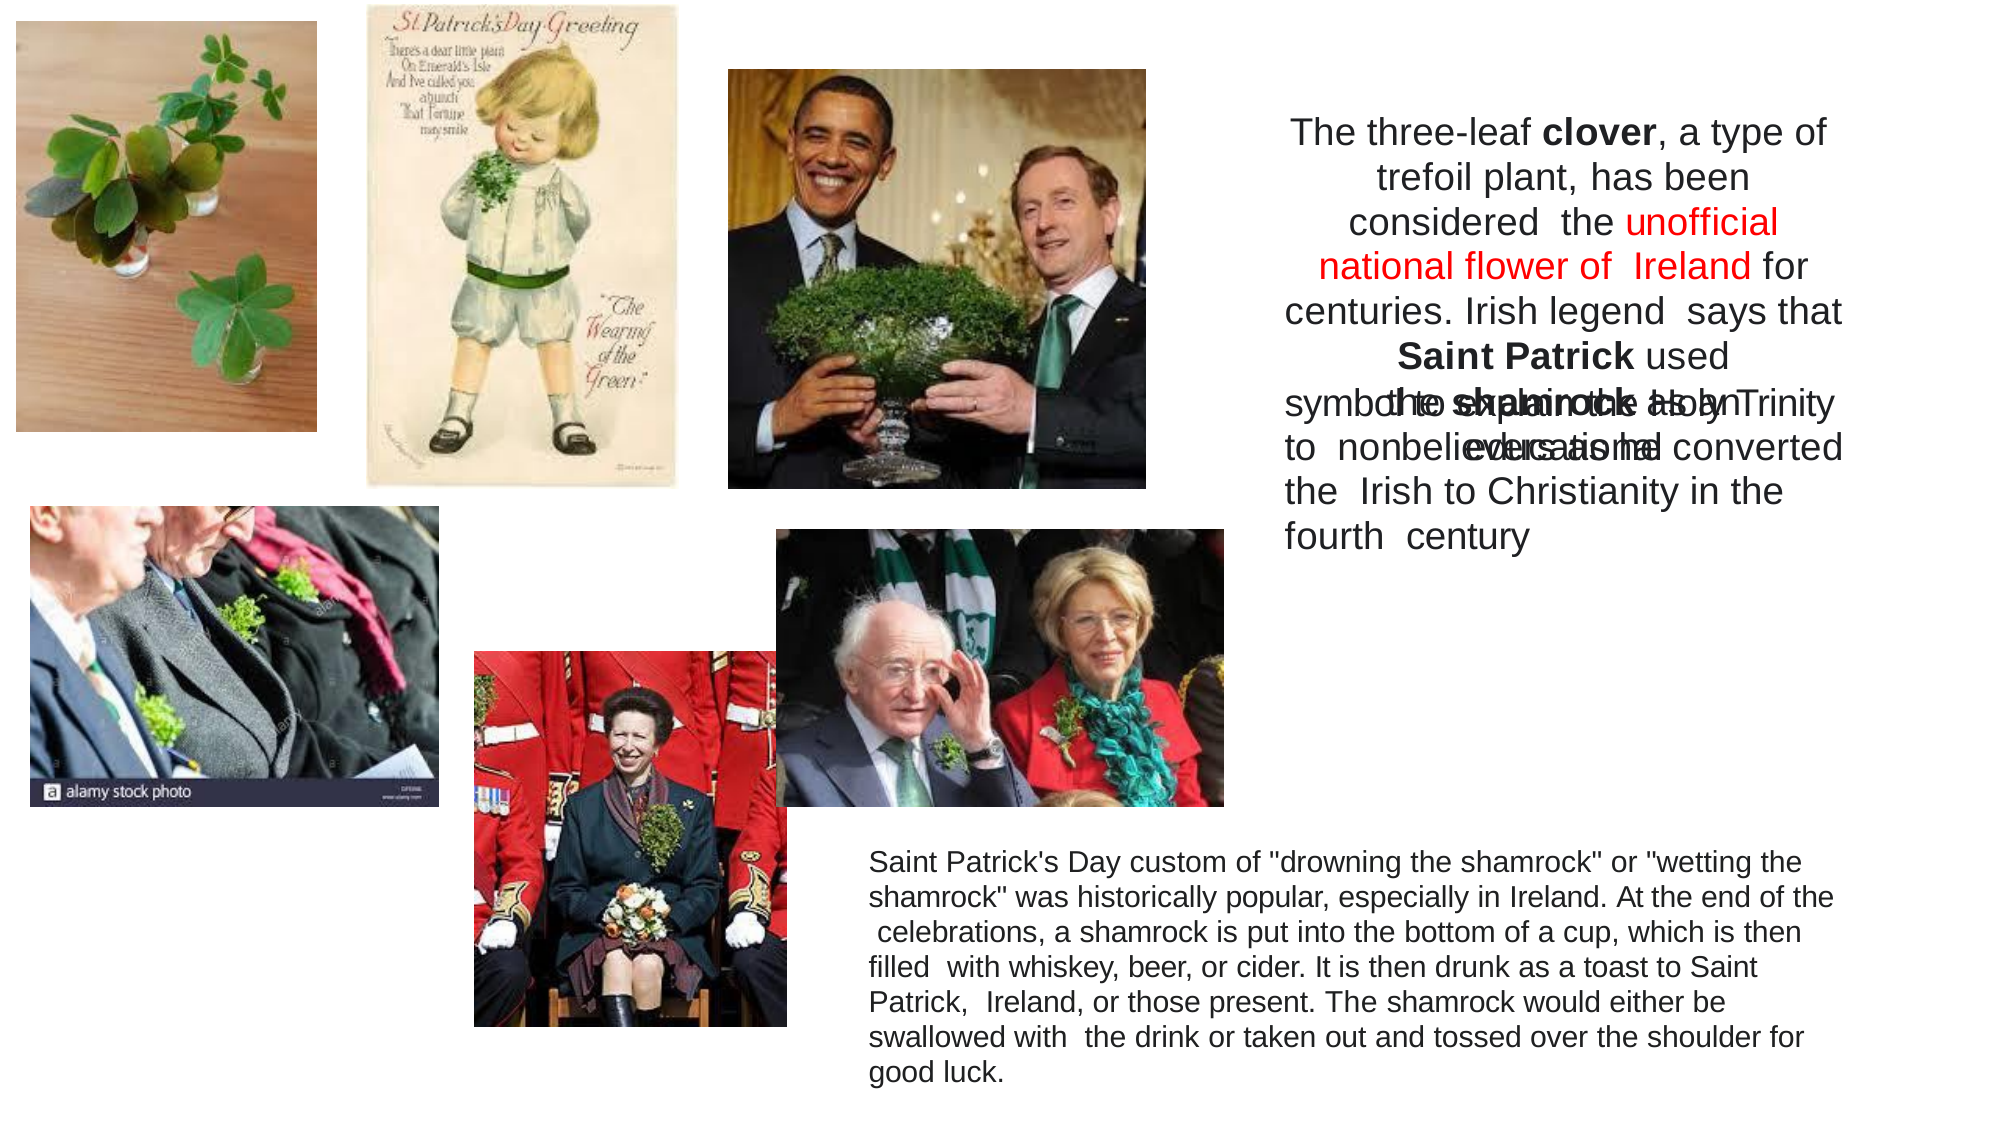

# The three-leaf clover, a type of trefoil plant, has been considered the unofficial national flower of Ireland for centuries. Irish legend says that Saint Patrick used
the shamrock as an educational
symbol to explain the Holy Trinity to nonbelievers as he converted the Irish to Christianity in the fourth century
Saint Patrick's Day custom of "drowning the shamrock" or "wetting the shamrock" was historically popular, especially in Ireland. At the end of the celebrations, a shamrock is put into the bottom of a cup, which is then filled with whiskey, beer, or cider. It is then drunk as a toast to Saint Patrick, Ireland, or those present. The shamrock would either be swallowed with the drink or taken out and tossed over the shoulder for good luck.